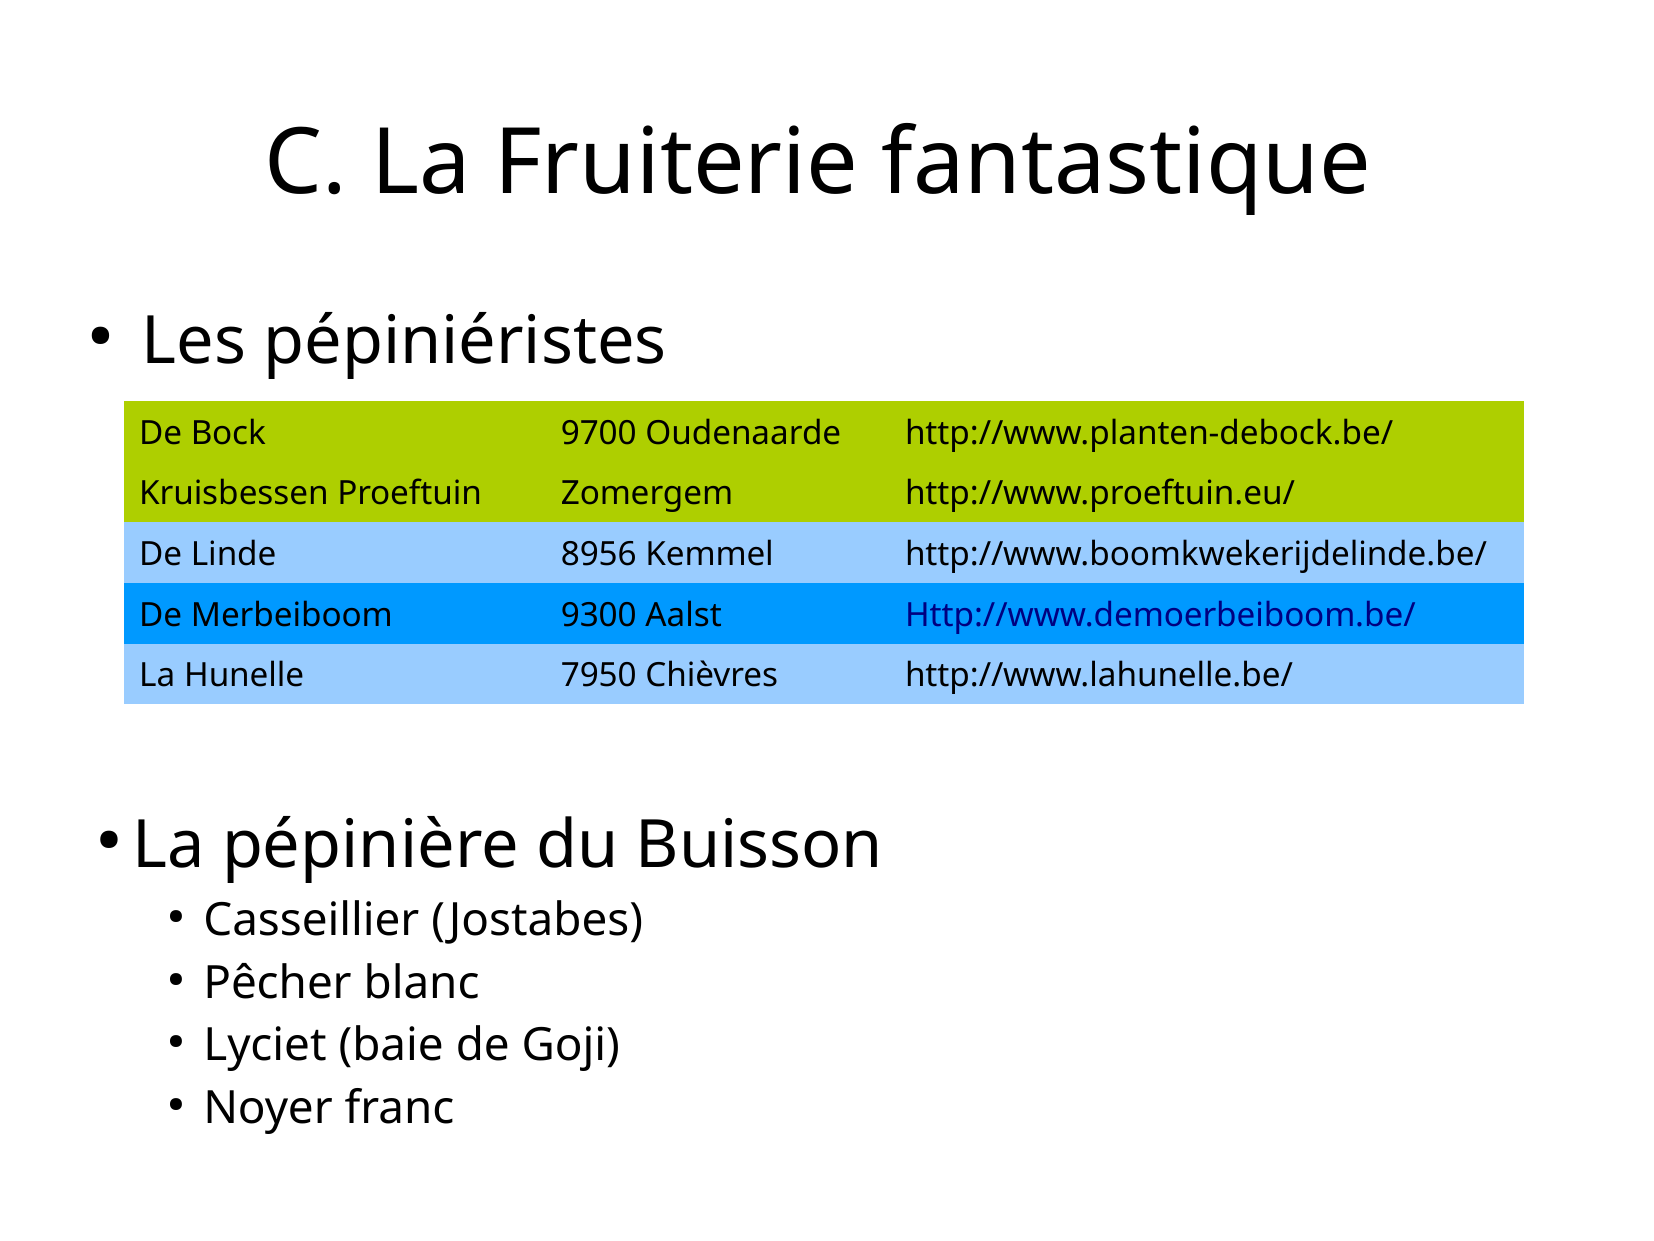

# C. La Fruiterie fantastique
Les pépiniéristes
| De Bock | 9700 Oudenaarde | http://www.planten-debock.be/ |
| --- | --- | --- |
| Kruisbessen Proeftuin | Zomergem | http://www.proeftuin.eu/ |
| De Linde | 8956 Kemmel | http://www.boomkwekerijdelinde.be/ |
| De Merbeiboom | 9300 Aalst | Http://www.demoerbeiboom.be/ |
| La Hunelle | 7950 Chièvres | http://www.lahunelle.be/ |
La pépinière du Buisson
Casseillier (Jostabes)
Pêcher blanc
Lyciet (baie de Goji)
Noyer franc